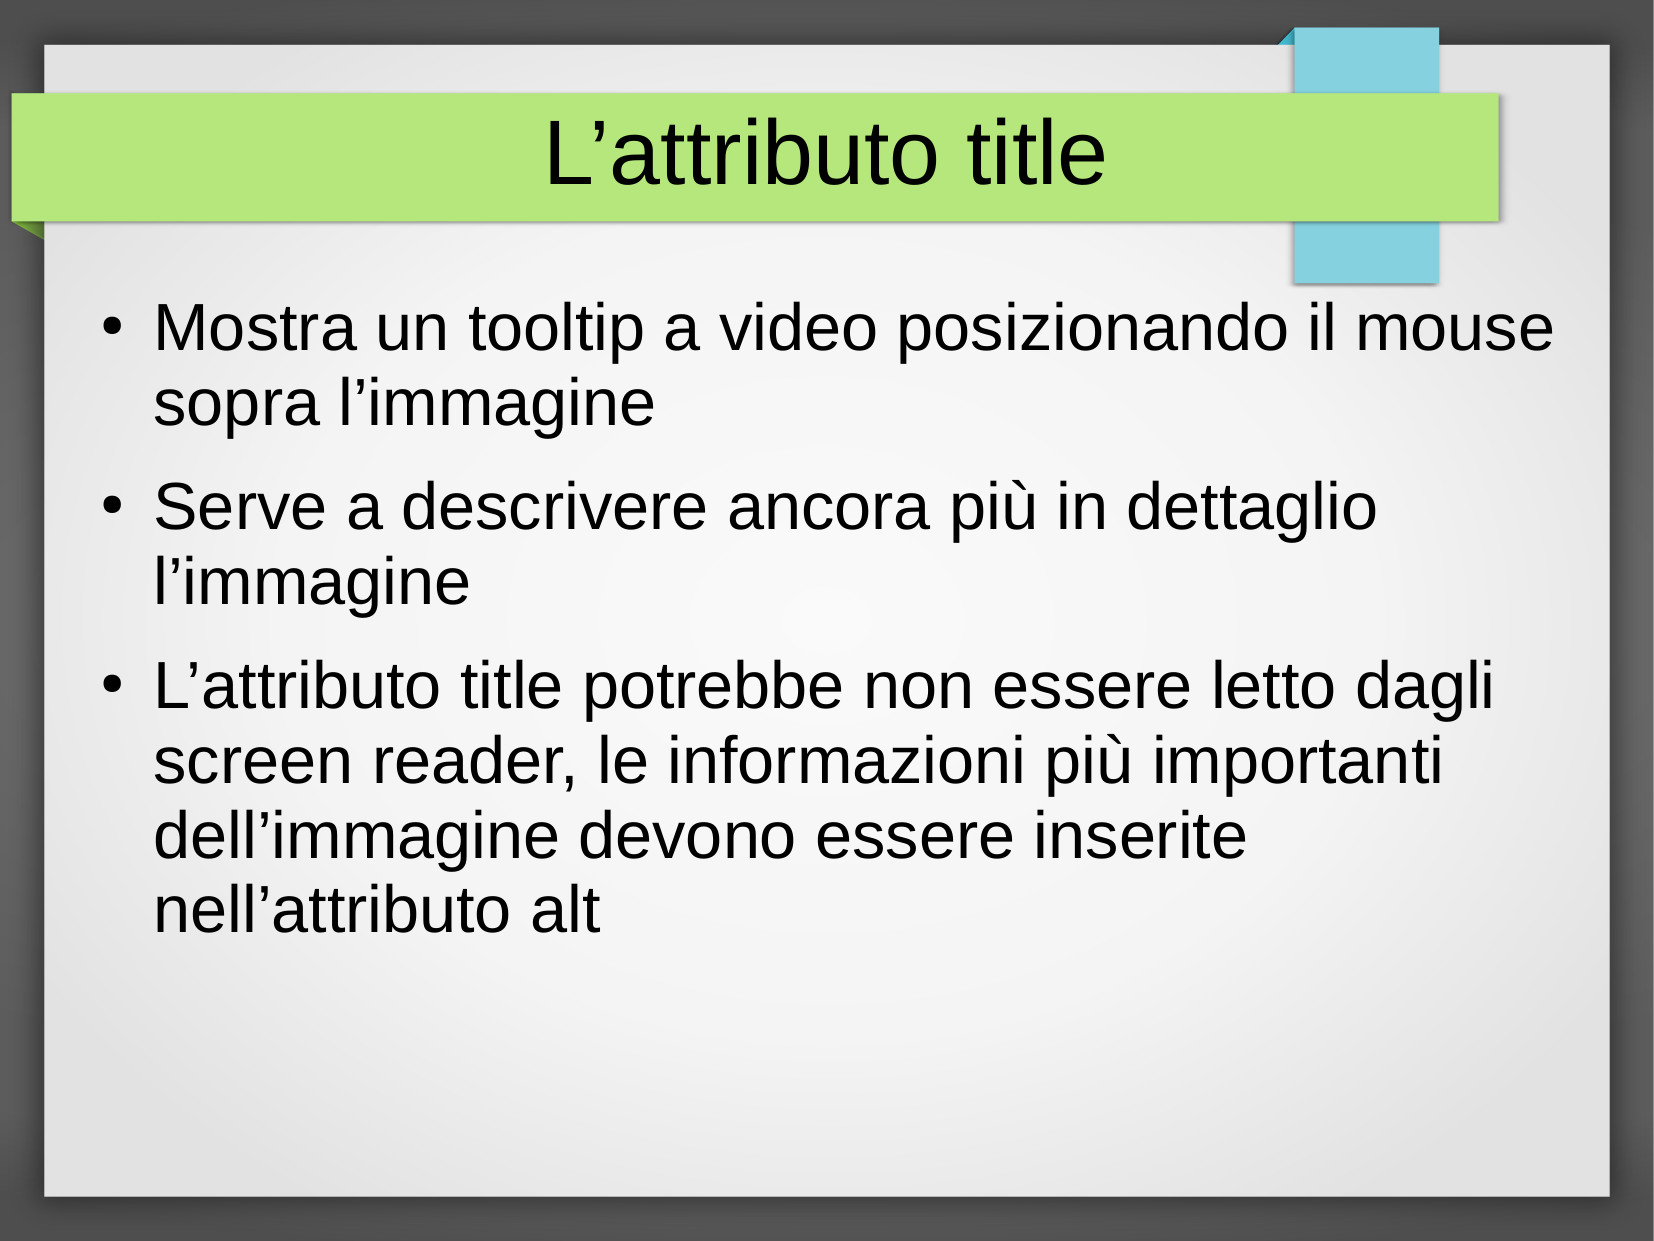

# L’attributo title
Mostra un tooltip a video posizionando il mouse sopra l’immagine
Serve a descrivere ancora più in dettaglio l’immagine
L’attributo title potrebbe non essere letto dagli screen reader, le informazioni più importanti dell’immagine devono essere inserite nell’attributo alt